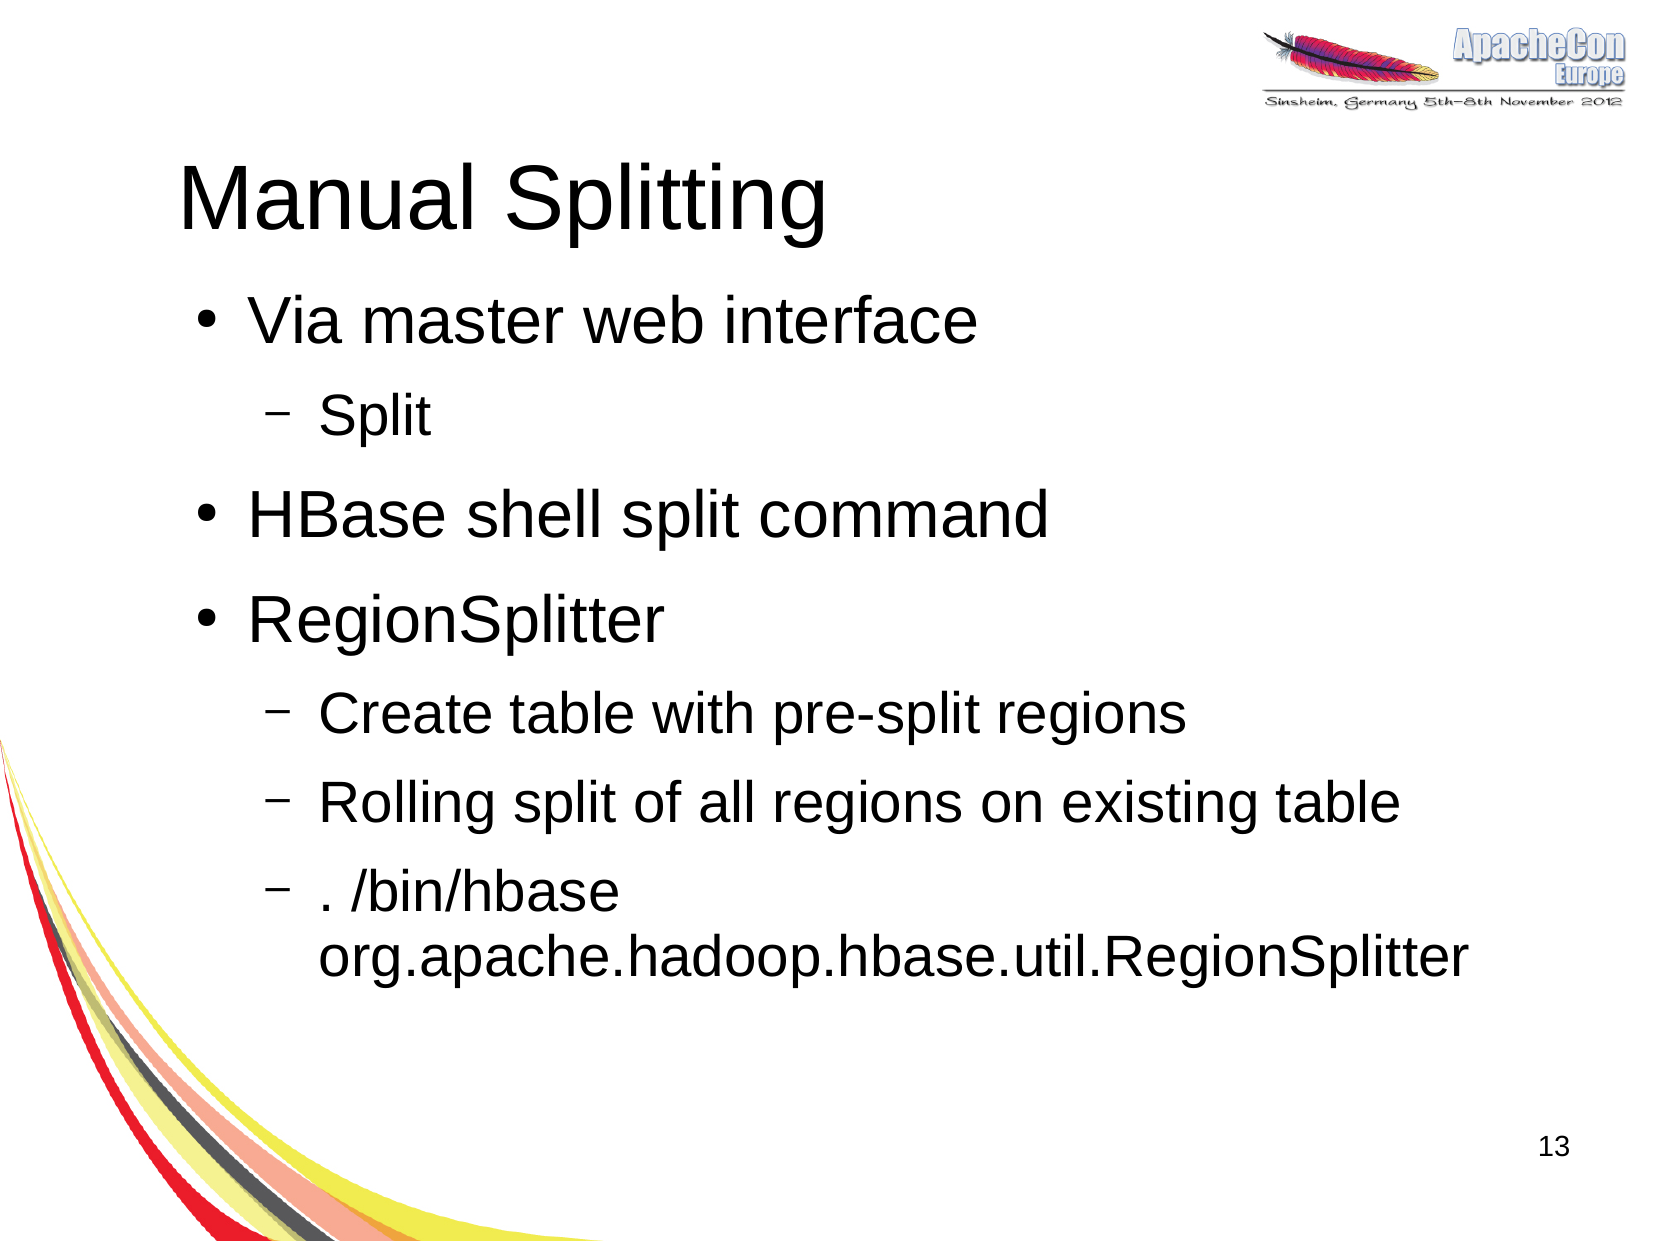

# Manual Splitting
Via master web interface
Split
HBase shell split command
RegionSplitter
Create table with pre-split regions
Rolling split of all regions on existing table
. /bin/hbase org.apache.hadoop.hbase.util.RegionSplitter
13